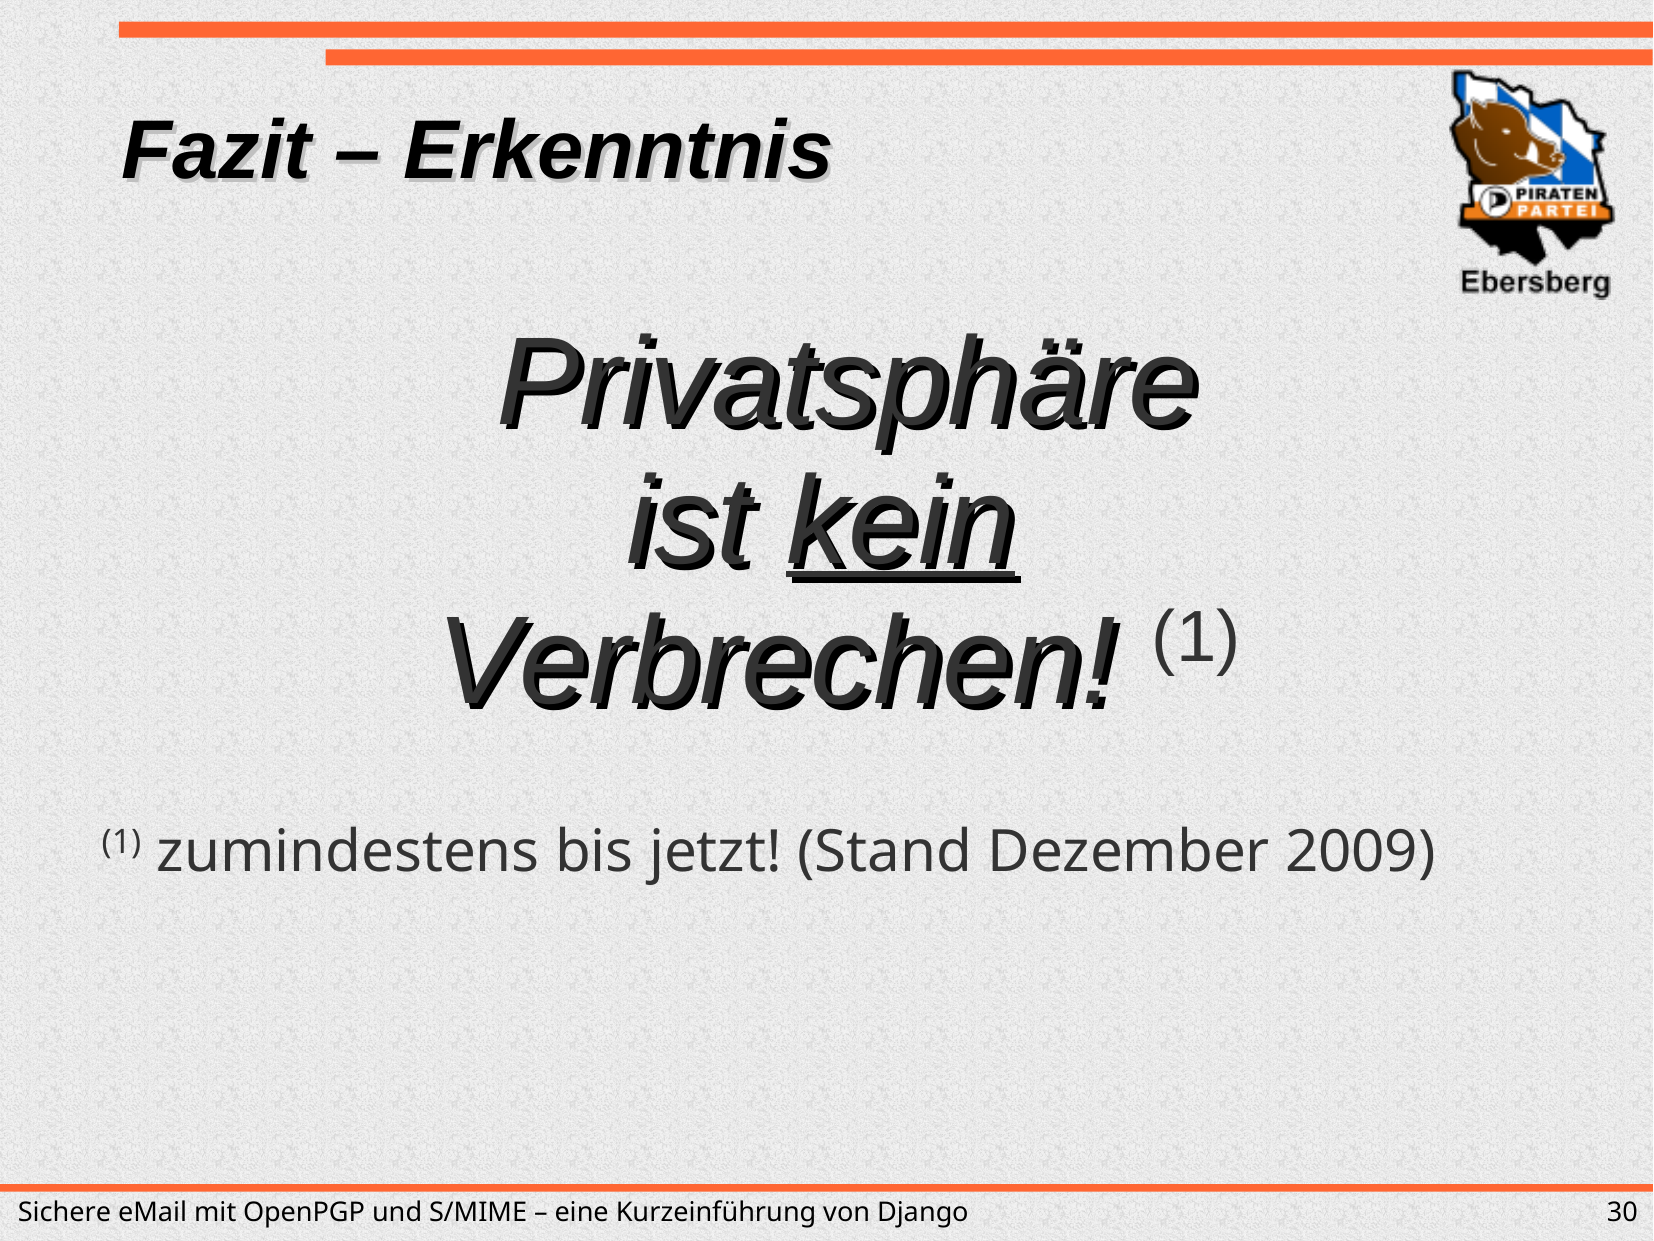

Fazit – Erkenntnis
# Privatsphäre
ist kein
Verbrechen! (1)
(1) zumindestens bis jetzt! (Stand Dezember 2009)